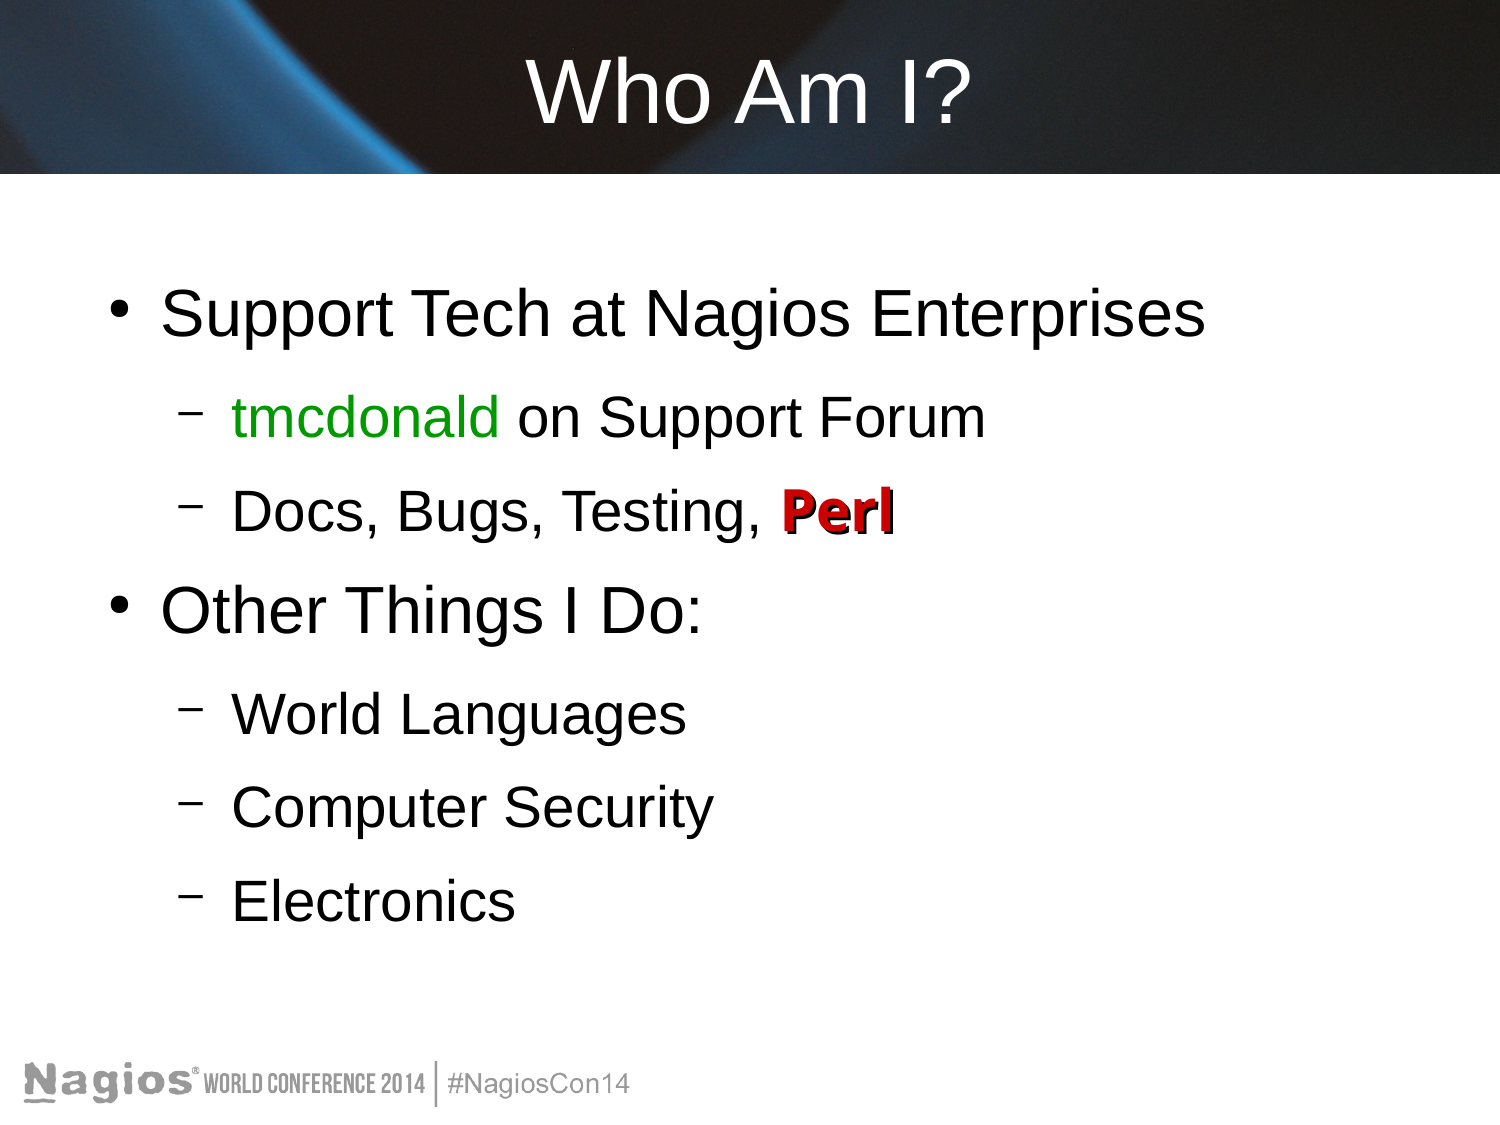

# Who Am I?
Support Tech at Nagios Enterprises
tmcdonald on Support Forum
Docs, Bugs, Testing, Perl
Other Things I Do:
World Languages
Computer Security
Electronics